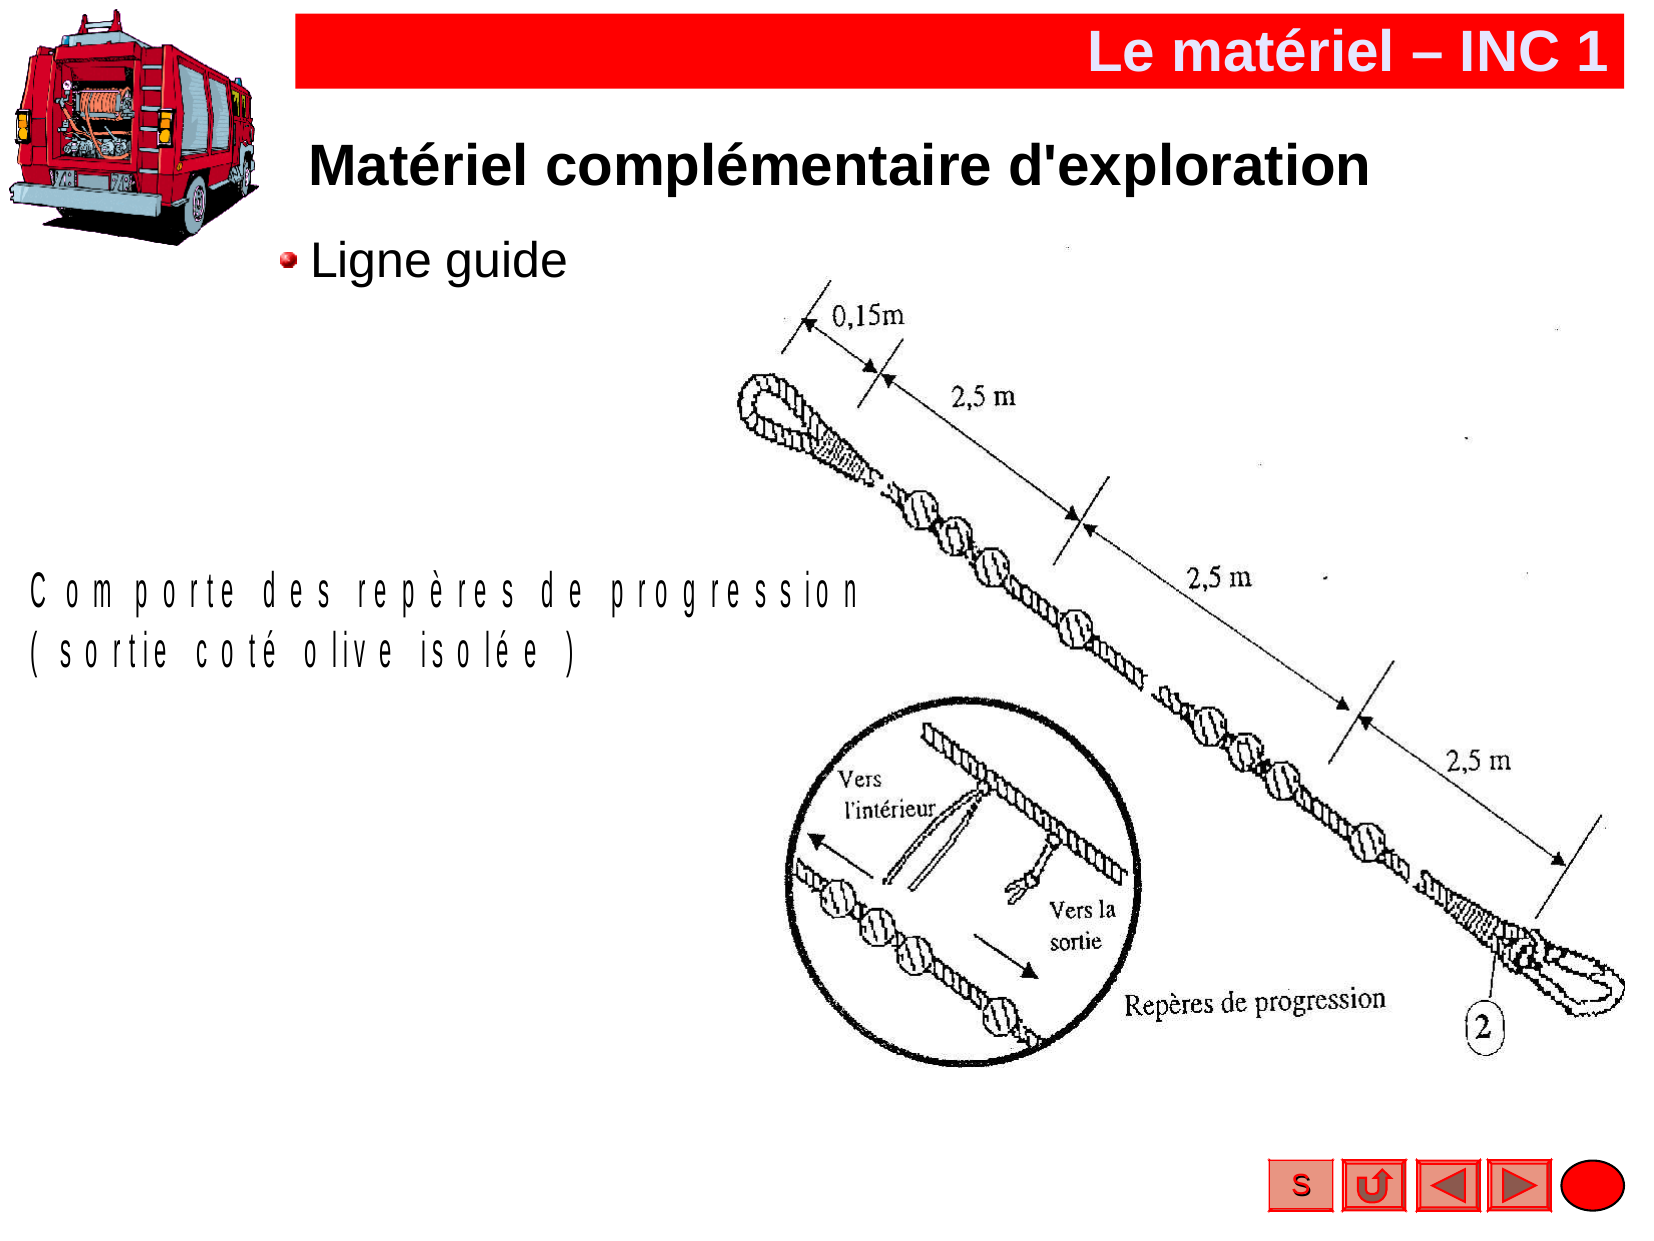

Le matériel – INC 1
			Matériel complémentaire d'exploration
 Ligne guide